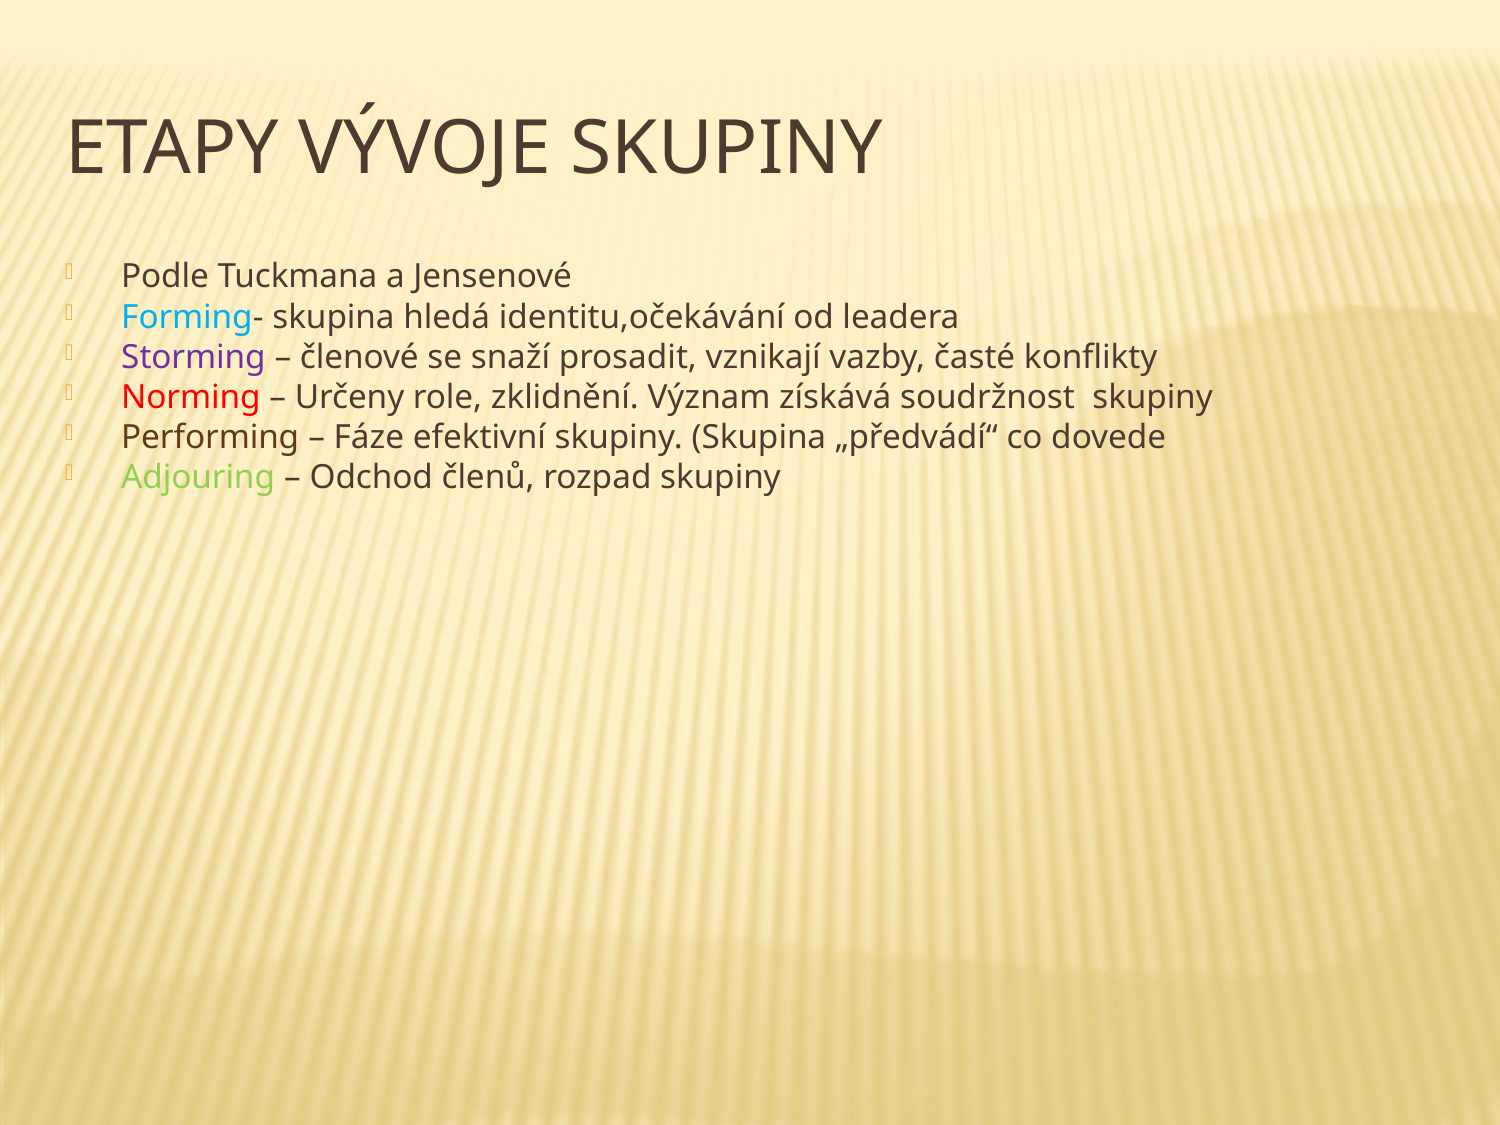

# Etapy vývoje skupiny
Podle Tuckmana a Jensenové
Forming- skupina hledá identitu,očekávání od leadera
Storming – členové se snaží prosadit, vznikají vazby, časté konflikty
Norming – Určeny role, zklidnění. Význam získává soudržnost skupiny
Performing – Fáze efektivní skupiny. (Skupina „předvádí“ co dovede
Adjouring – Odchod členů, rozpad skupiny